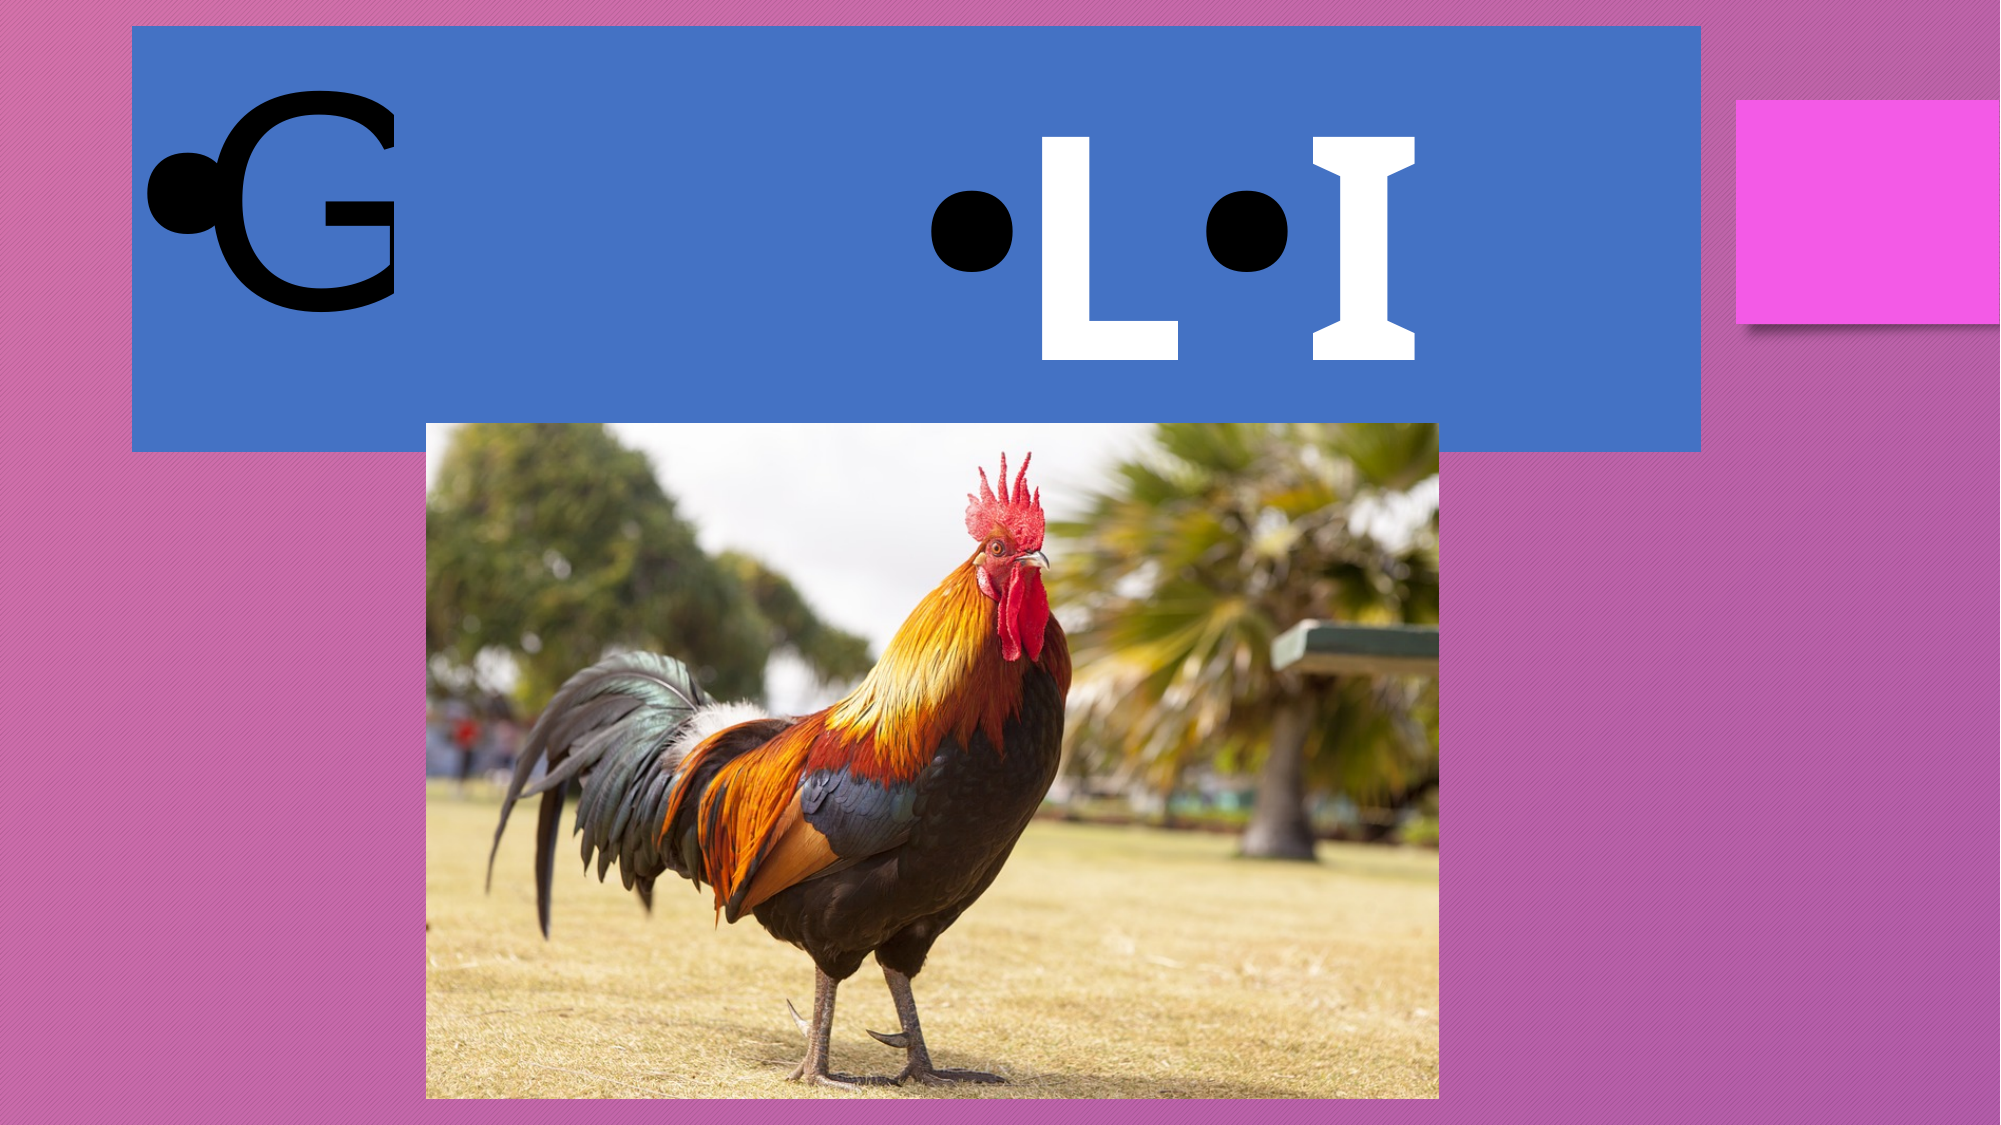

| G | | | L | I | |
| --- | --- | --- | --- | --- | --- |